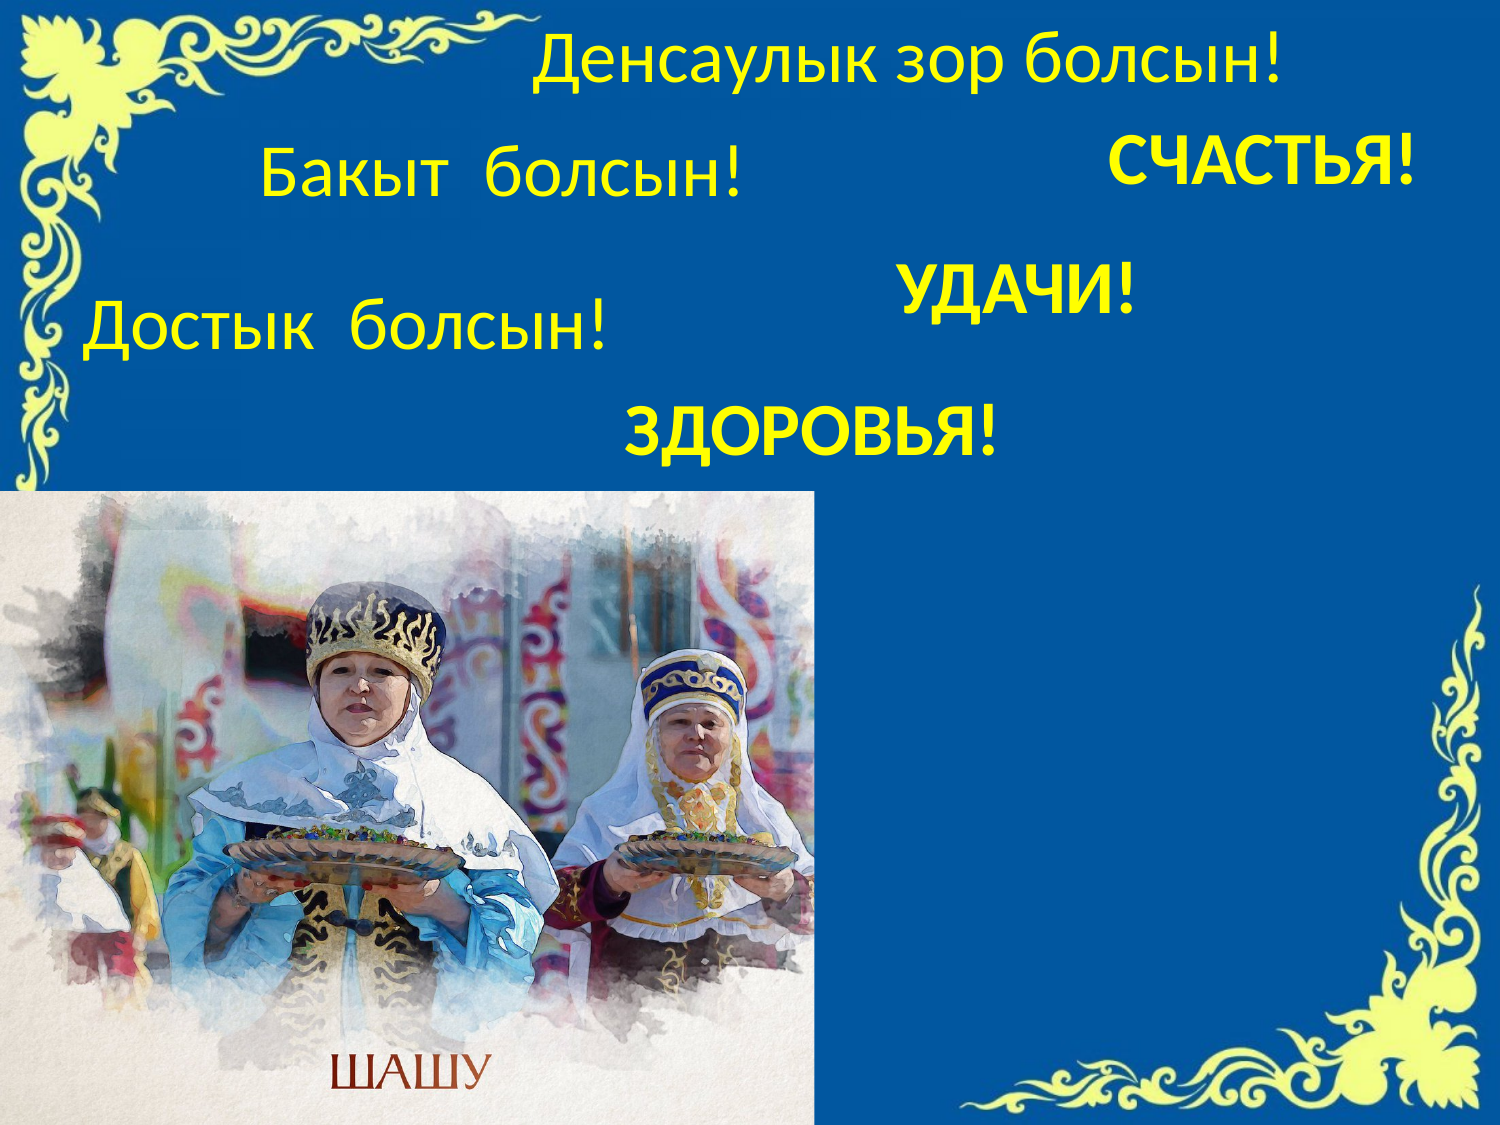

Денсаулык зор болсын!
СЧАСТЬЯ!
Бакыт болсын!
УДАЧИ!
Достык болсын!
ЗДОРОВЬЯ!